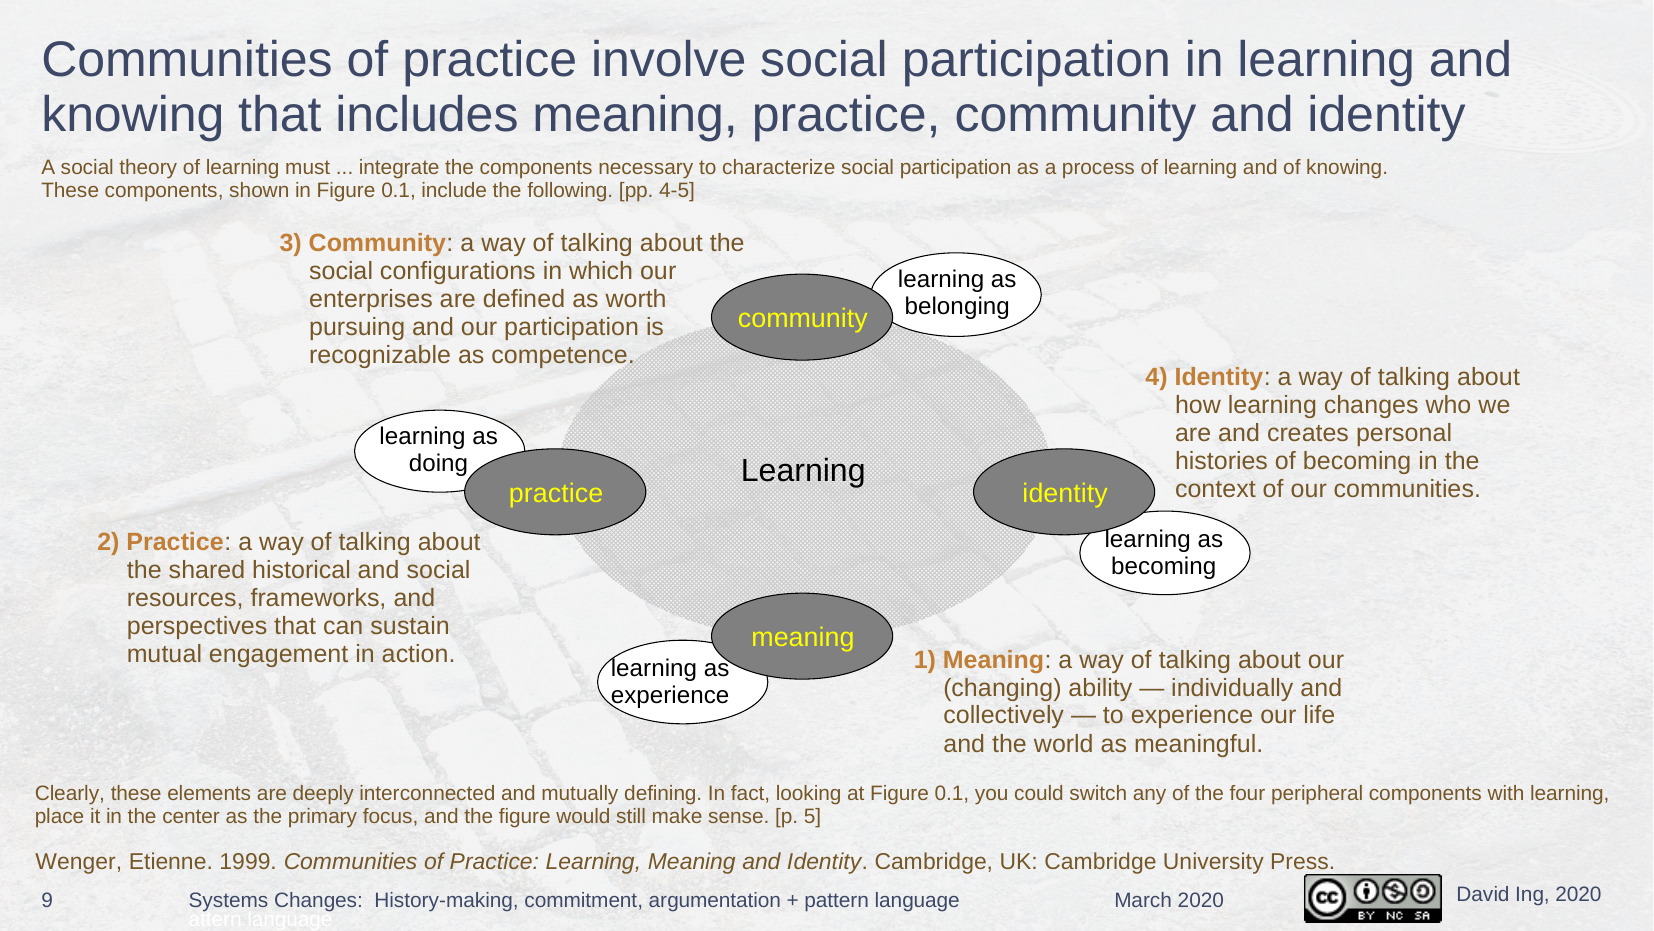

# Communities of practice involve social participation in learning and knowing that includes meaning, practice, community and identity
A social theory of learning must ... integrate the components necessary to characterize social participation as a process of learning and of knowing.
These components, shown in Figure 0.1, include the following. [pp. 4-5]
3) Community: a way of talking about the social configurations in which our enterprises are defined as worth pursuing and our participation is recognizable as competence.
4) Identity: a way of talking about how learning changes who we are and creates personal histories of becoming in the context of our communities.
2) Practice: a way of talking about the shared historical and social resources, frameworks, and perspectives that can sustain mutual engagement in action.
1) Meaning: a way of talking about our (changing) ability — individually and collectively — to experience our life and the world as meaningful.
Clearly, these elements are deeply interconnected and mutually defining. In fact, looking at Figure 0.1, you could switch any of the four peripheral components with learning, place it in the center as the primary focus, and the figure would still make sense. [p. 5]
Wenger, Etienne. 1999. Communities of Practice: Learning, Meaning and Identity. Cambridge, UK: Cambridge University Press.
Systems Changes: History-making, commitment, argumentation + pattern language
March 2020